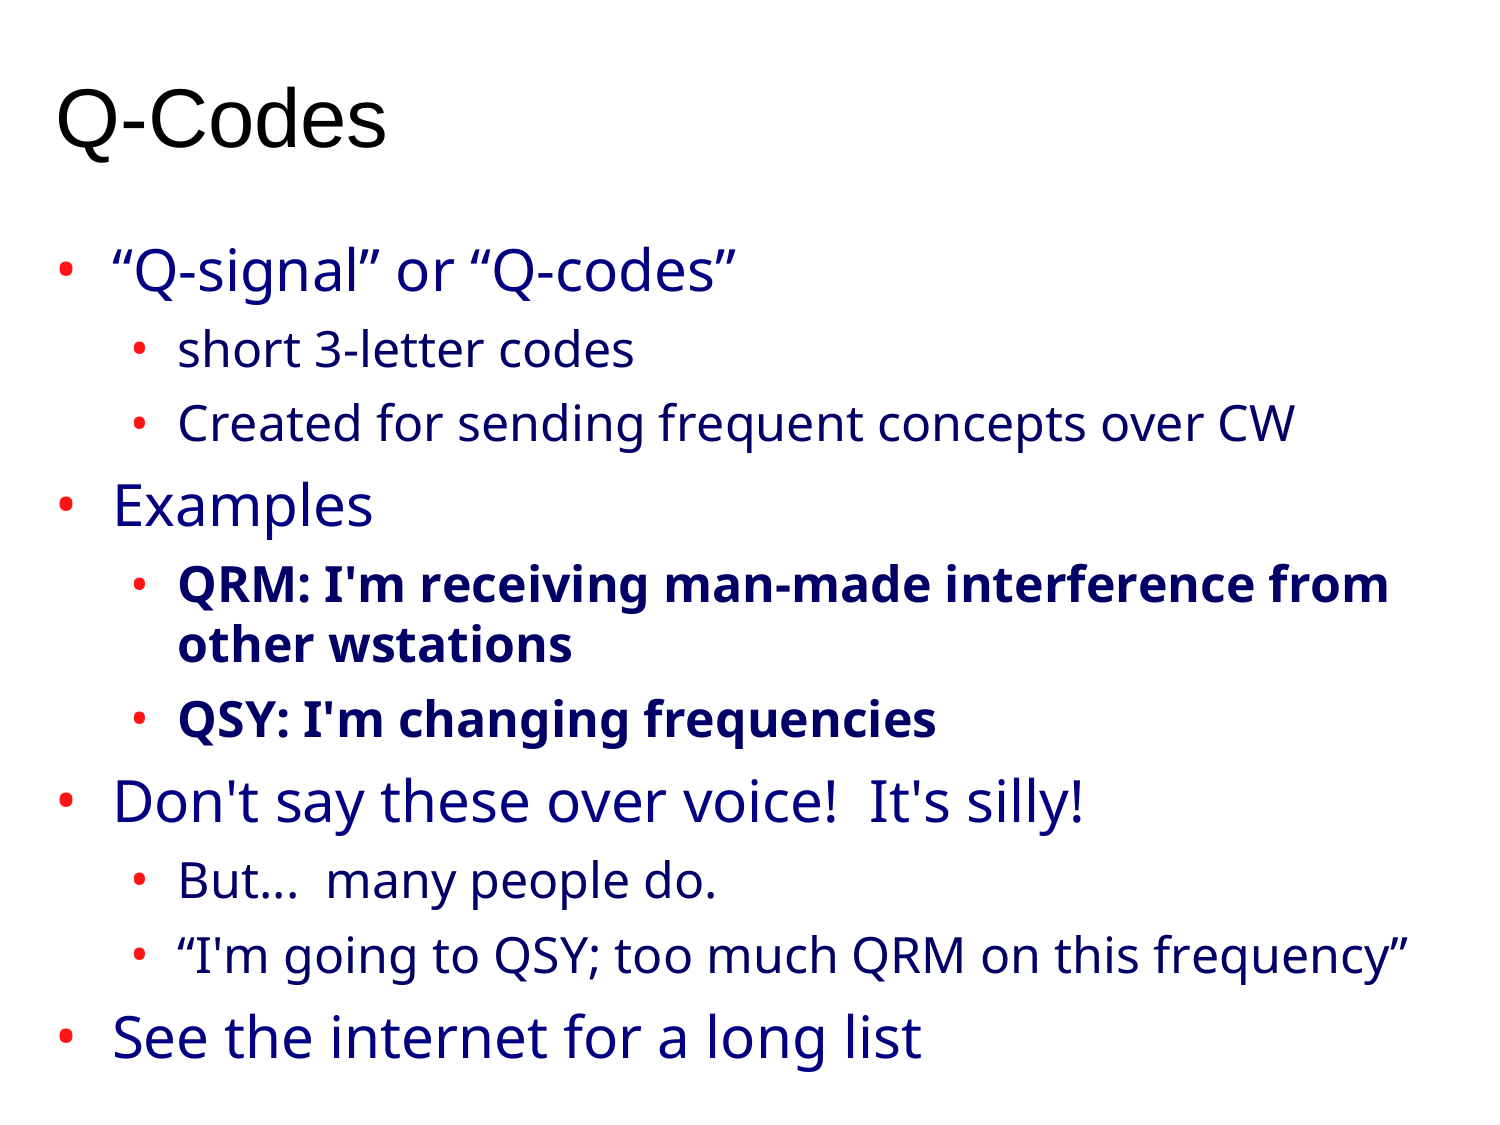

# Q-Codes
“Q-signal” or “Q-codes”
short 3-letter codes
Created for sending frequent concepts over CW
Examples
QRM: I'm receiving man-made interference from other wstations
QSY: I'm changing frequencies
Don't say these over voice! It's silly!
But... many people do.
“I'm going to QSY; too much QRM on this frequency”
See the internet for a long list